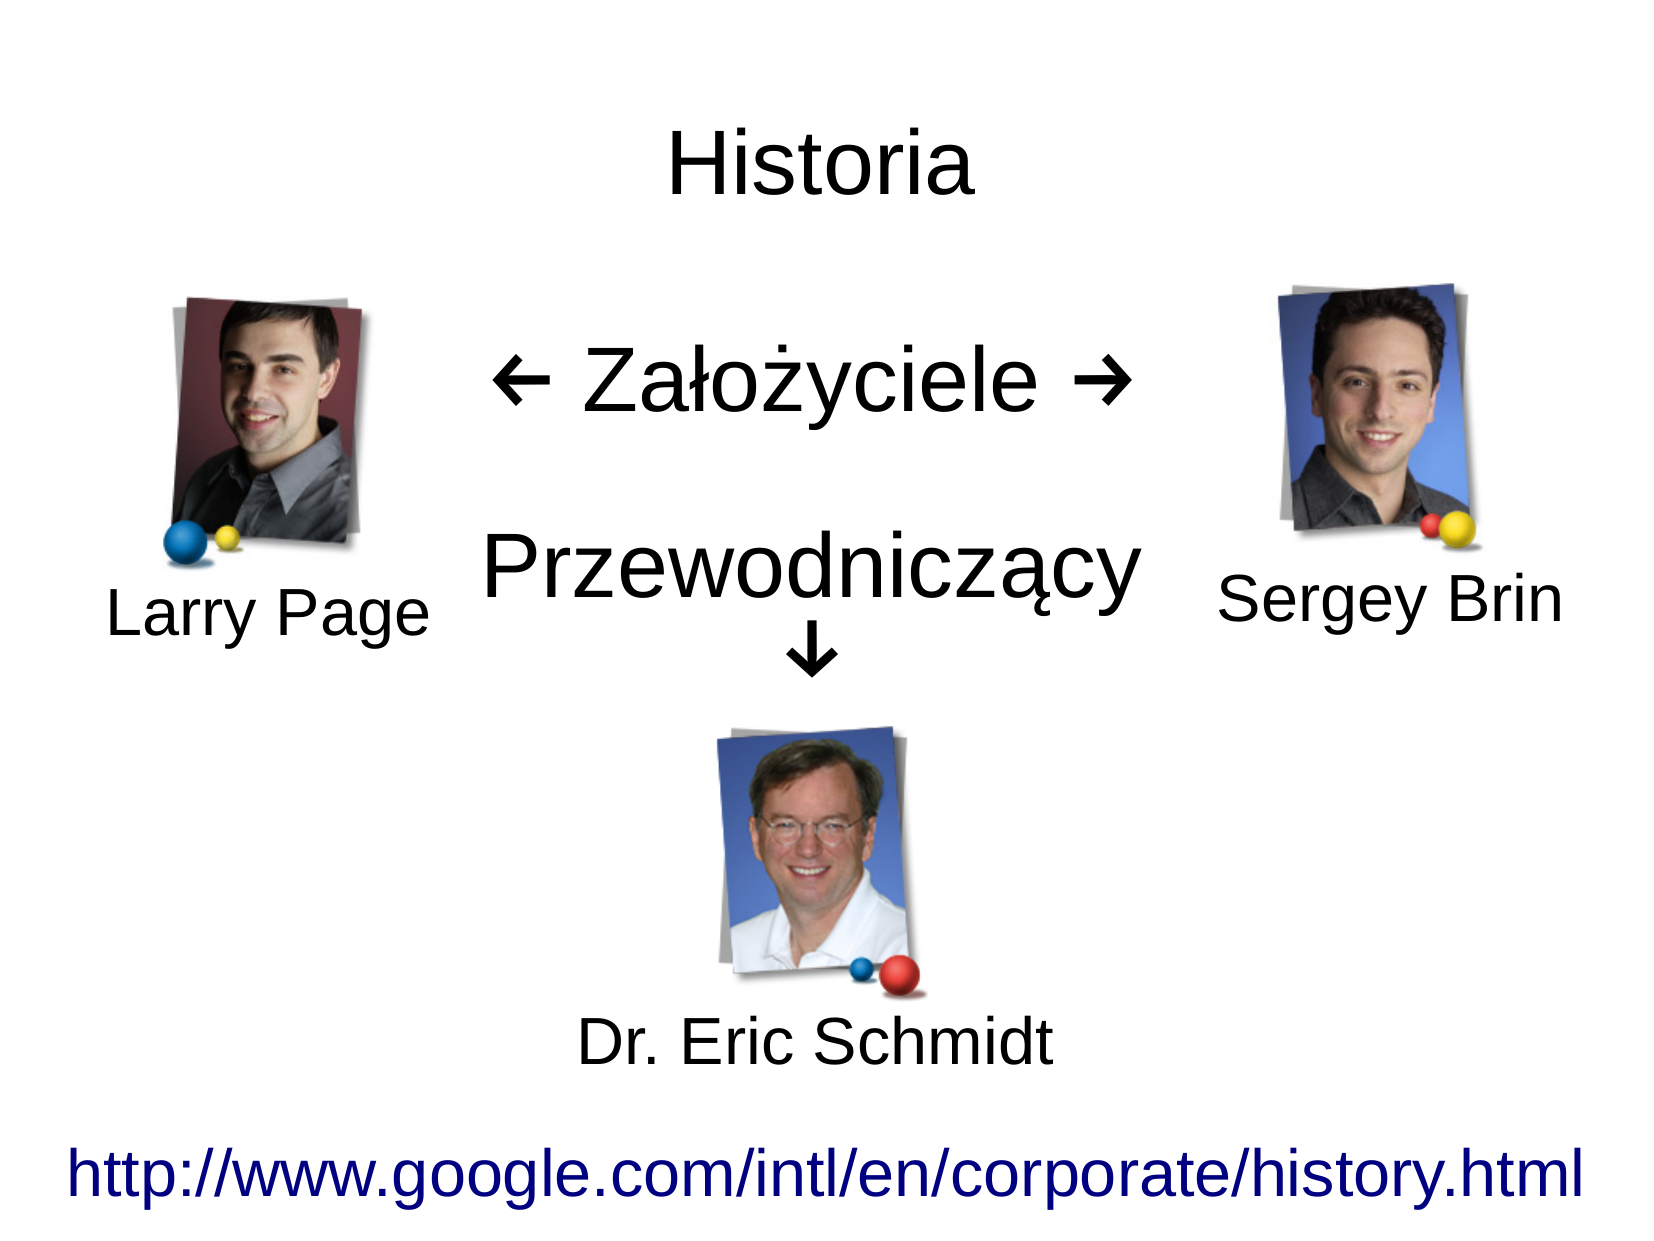

# Historia
← Założyciele →
Przewodniczący
↓
Sergey Brin
Larry Page
Dr. Eric Schmidt
http://www.google.com/intl/en/corporate/history.html